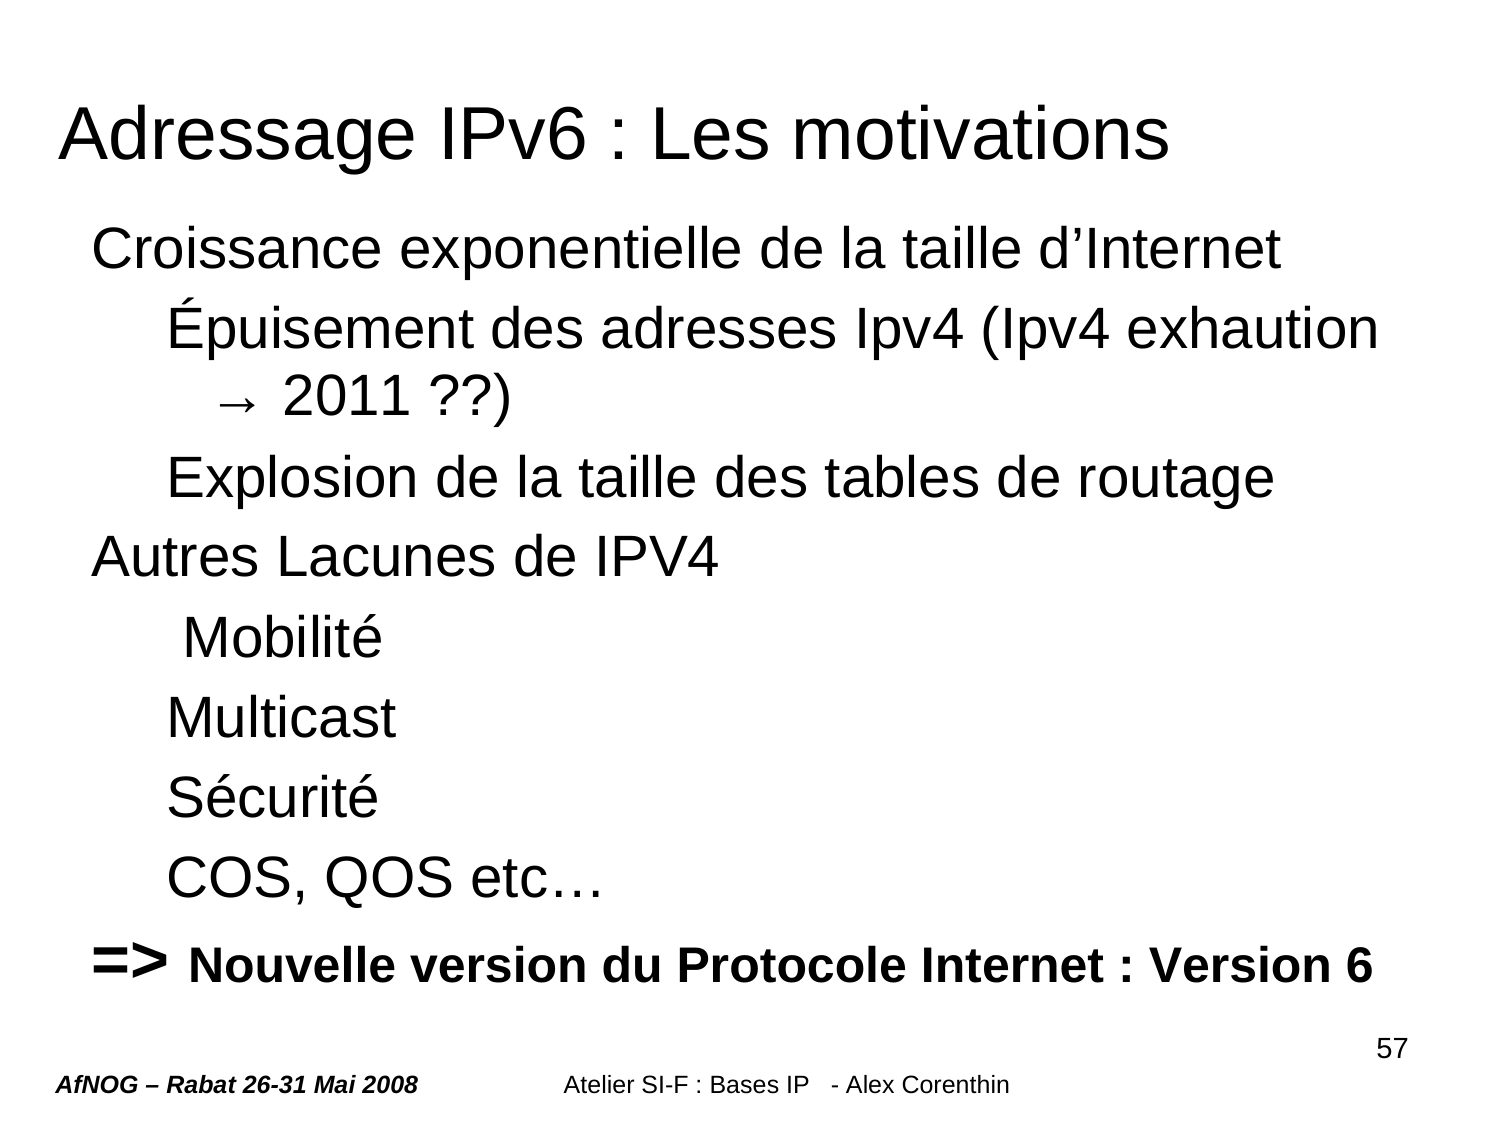

Adressage IPv6 : Les motivations
# Croissance exponentielle de la taille d’Internet
Épuisement des adresses Ipv4 (Ipv4 exhaution → 2011 ??)‏
Explosion de la taille des tables de routage
Autres Lacunes de IPV4
 Mobilité
Multicast
Sécurité
COS, QOS etc…
=> Nouvelle version du Protocole Internet : Version 6
57